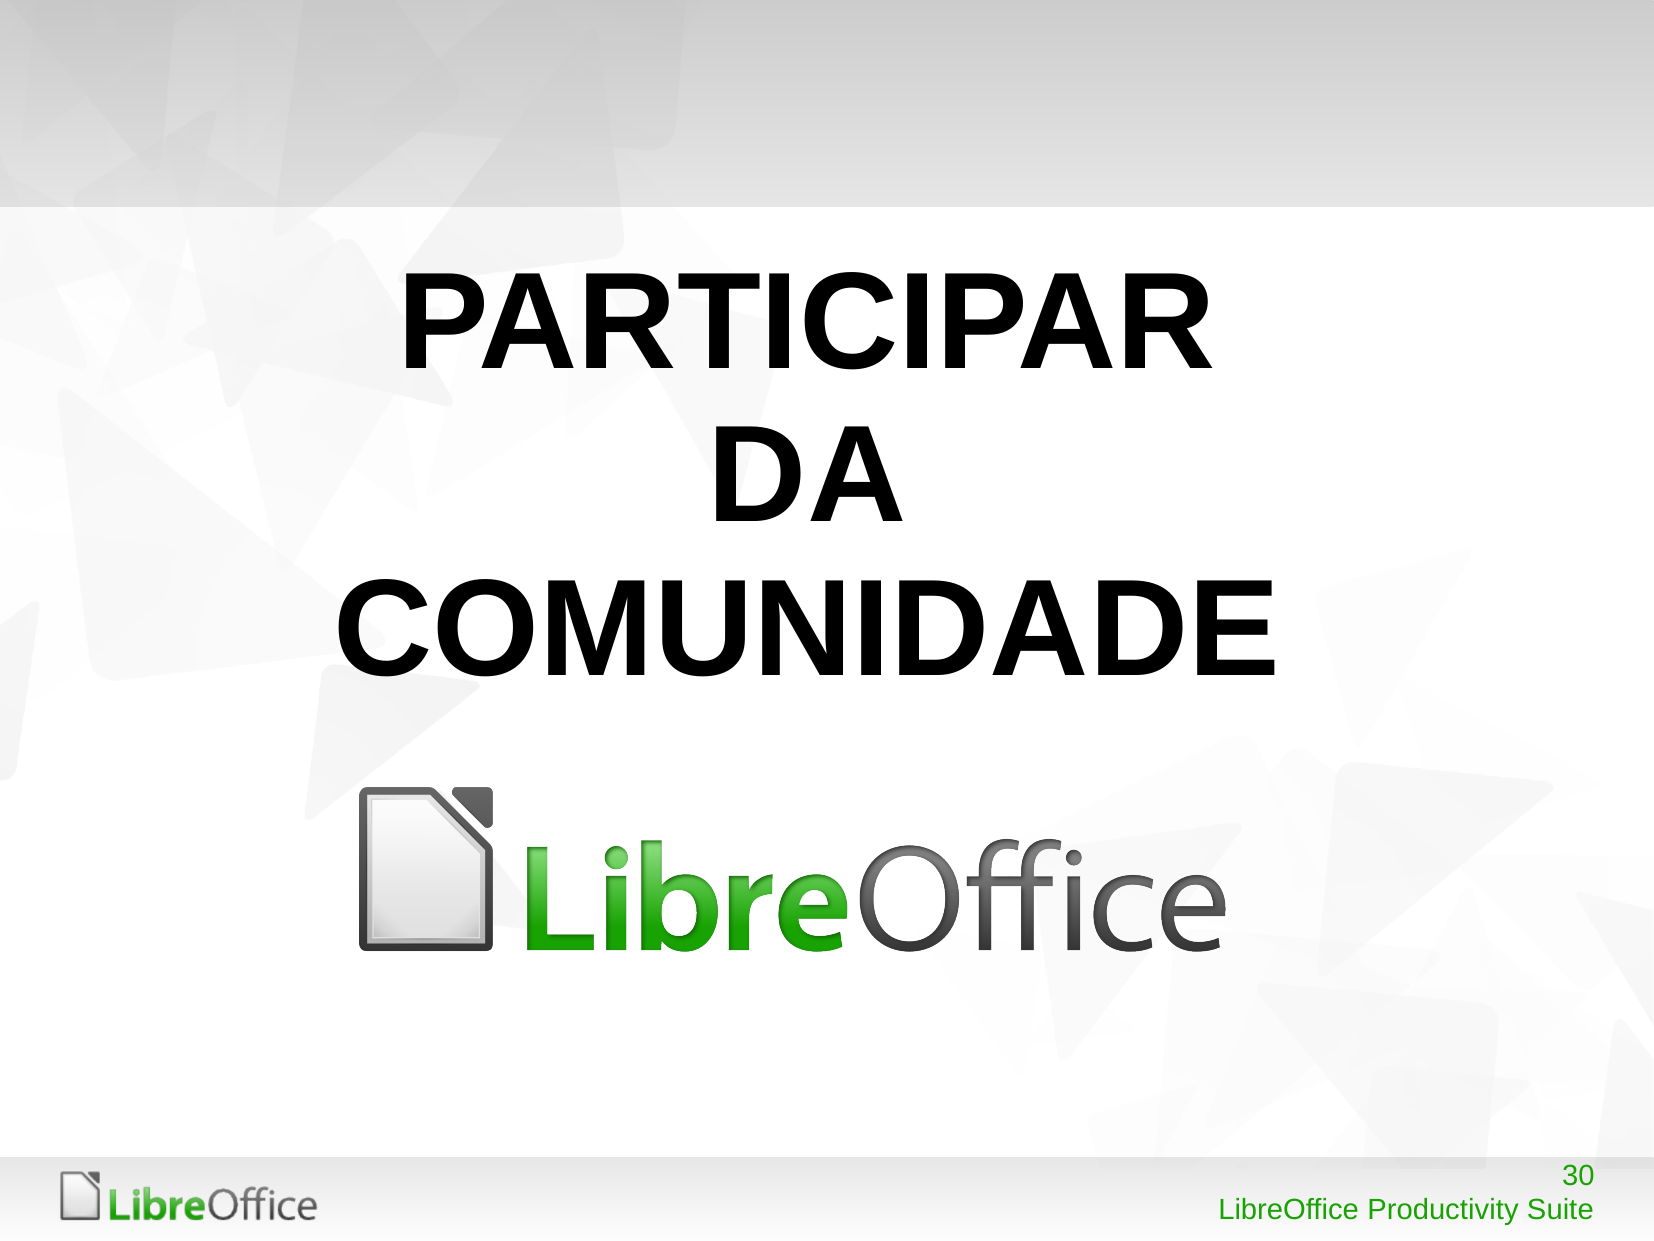

#
PARTICIPAR
DA
COMUNIDADE
30
LibreOffice Productivity Suite